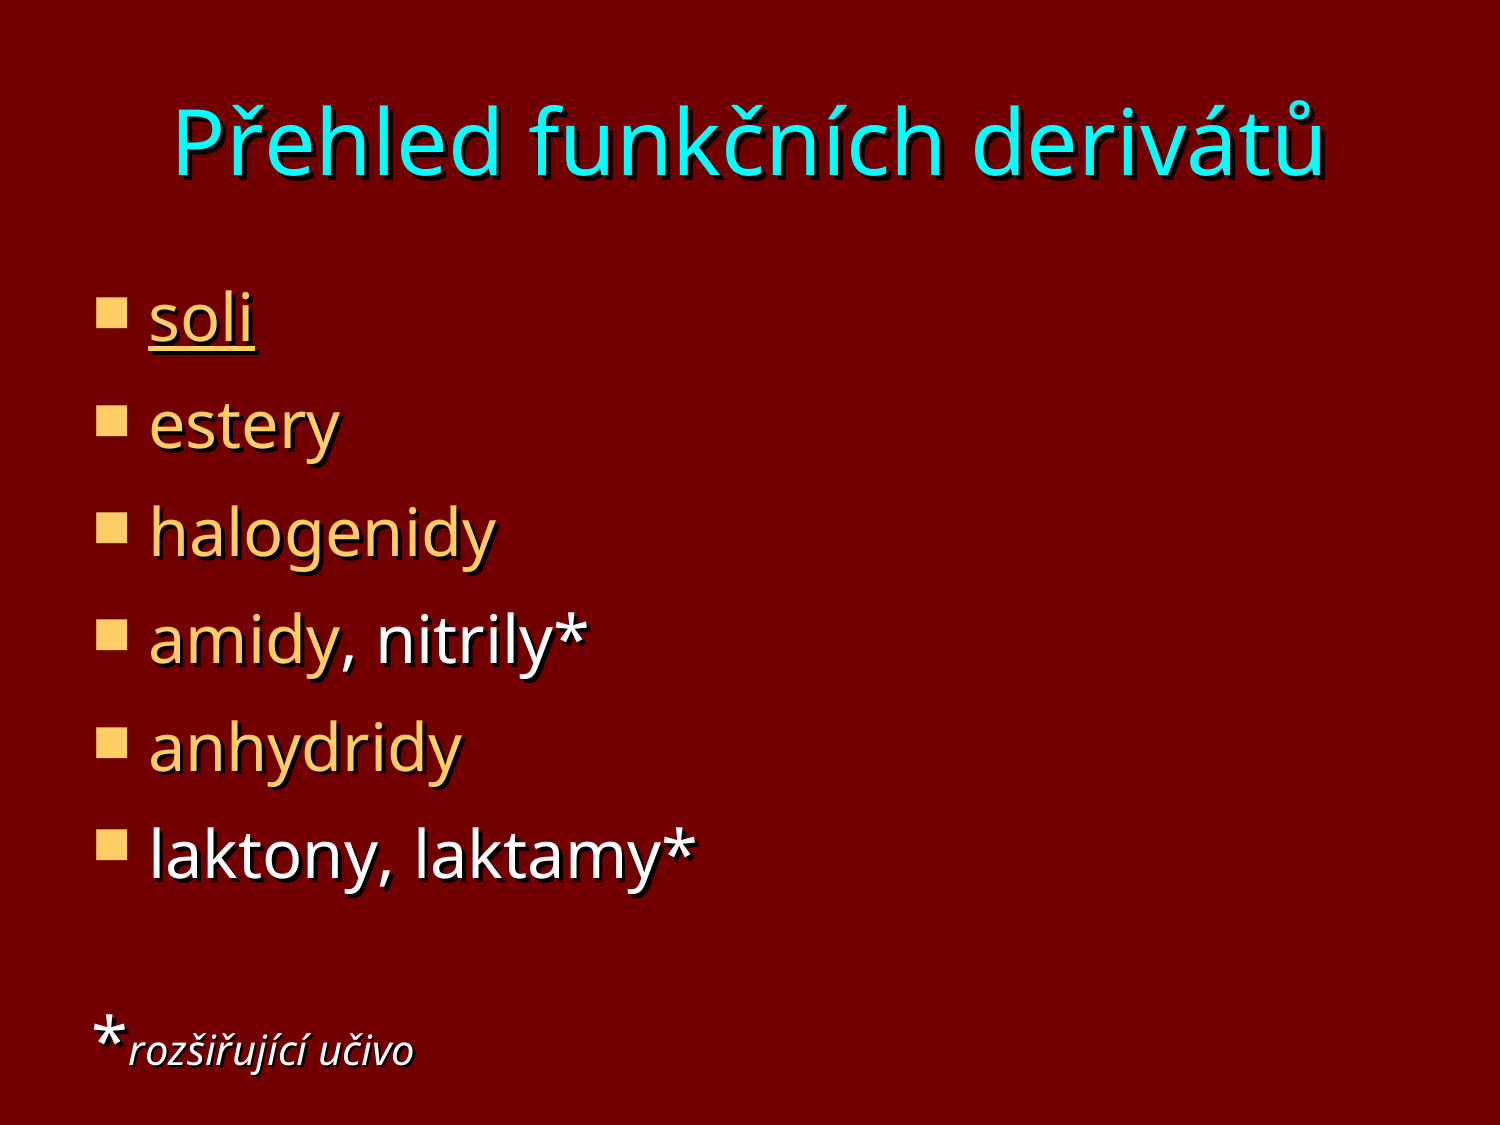

# Přehled funkčních derivátů
soli
estery
halogenidy
amidy, nitrily*
anhydridy
laktony, laktamy*
*rozšiřující učivo